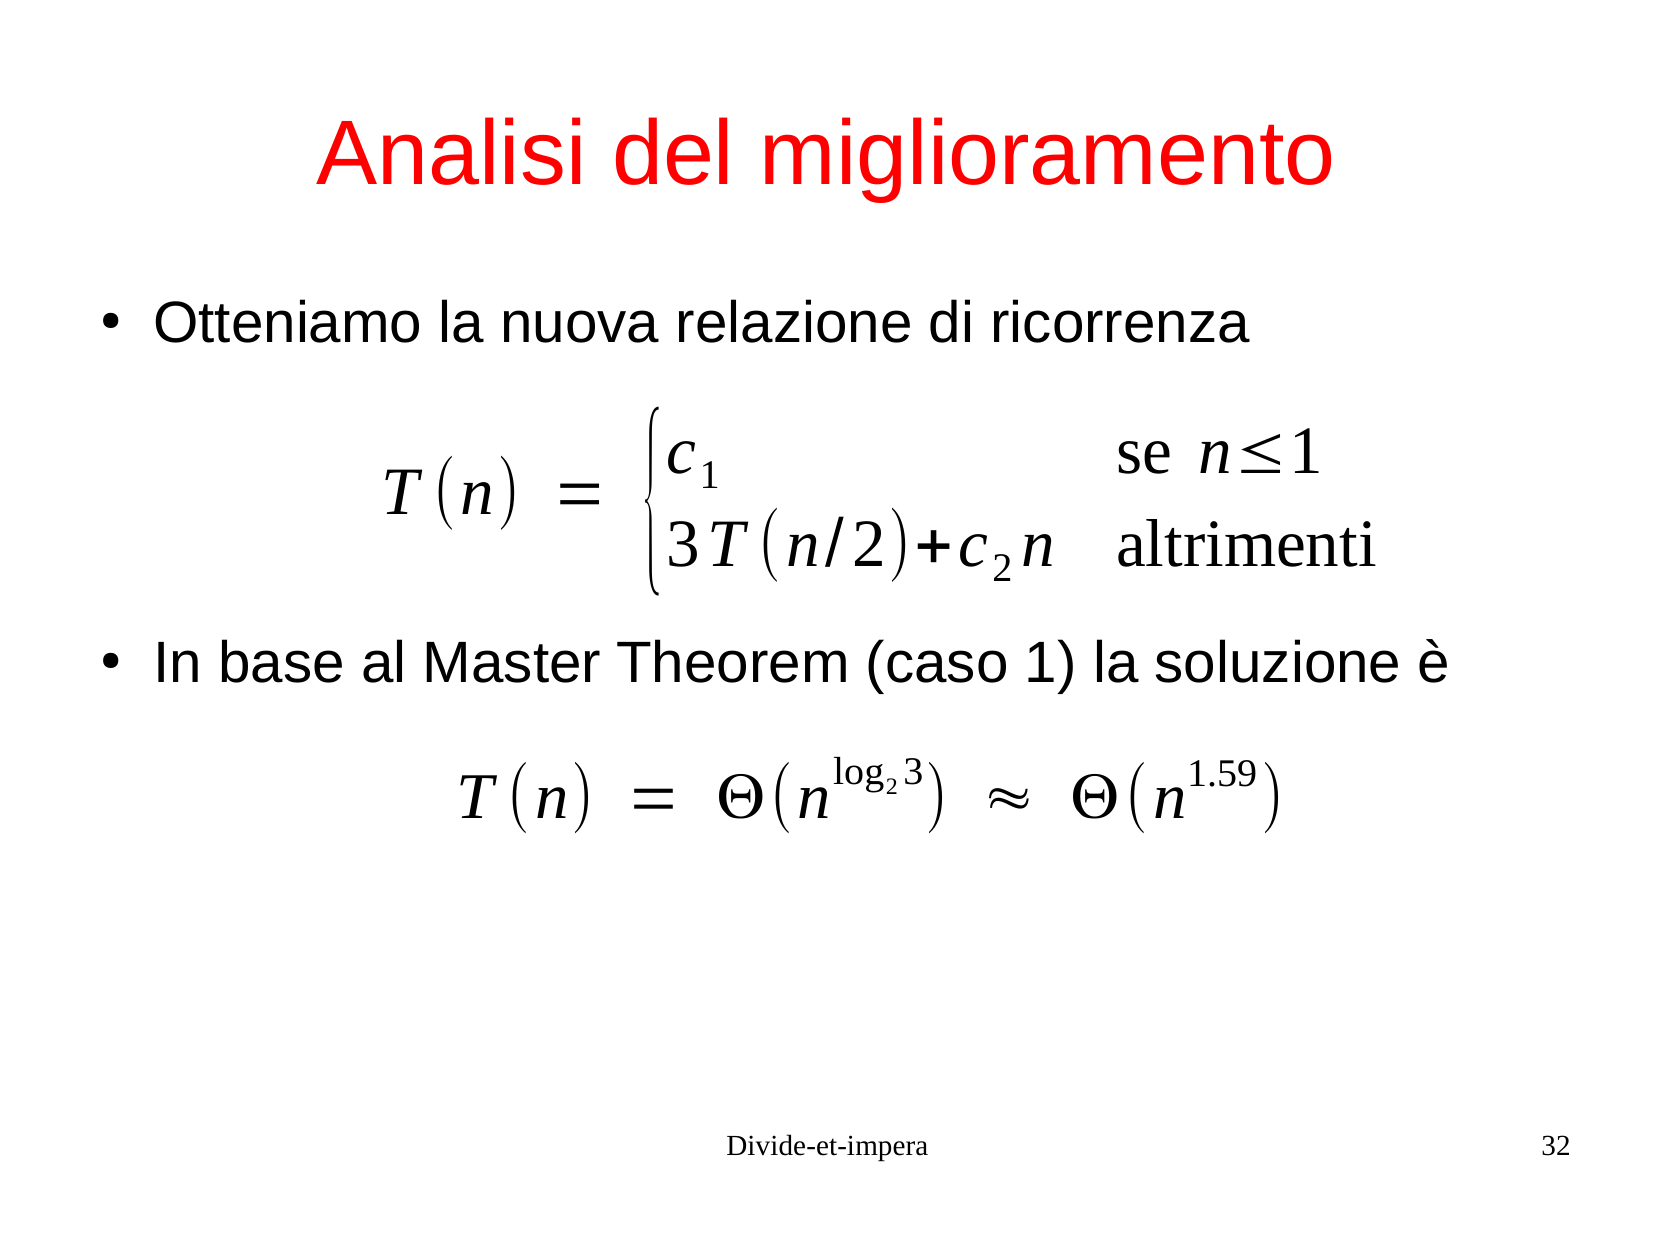

# Analisi del miglioramento
Otteniamo la nuova relazione di ricorrenza
In base al Master Theorem (caso 1) la soluzione è
Divide-et-impera
32